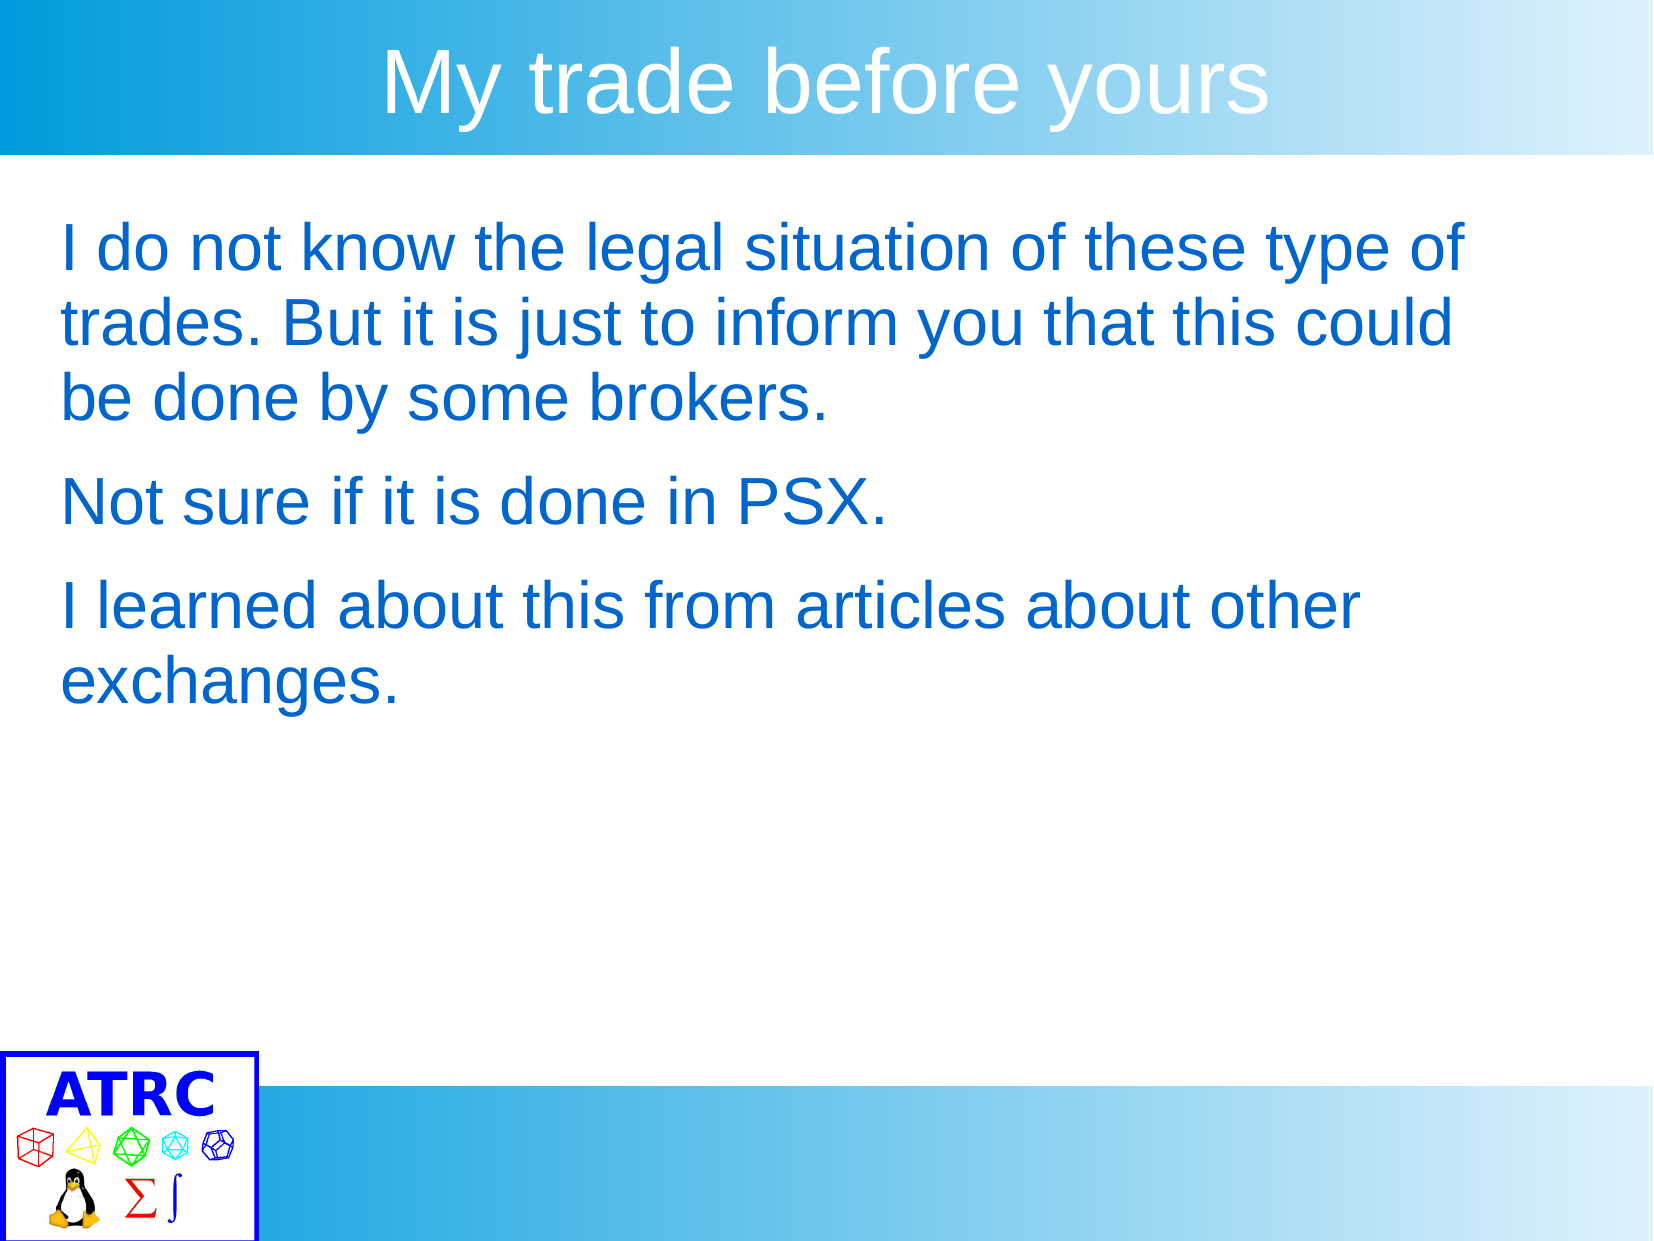

# My trade before yours
I do not know the legal situation of these type of trades. But it is just to inform you that this could be done by some brokers.
Not sure if it is done in PSX.
I learned about this from articles about other exchanges.